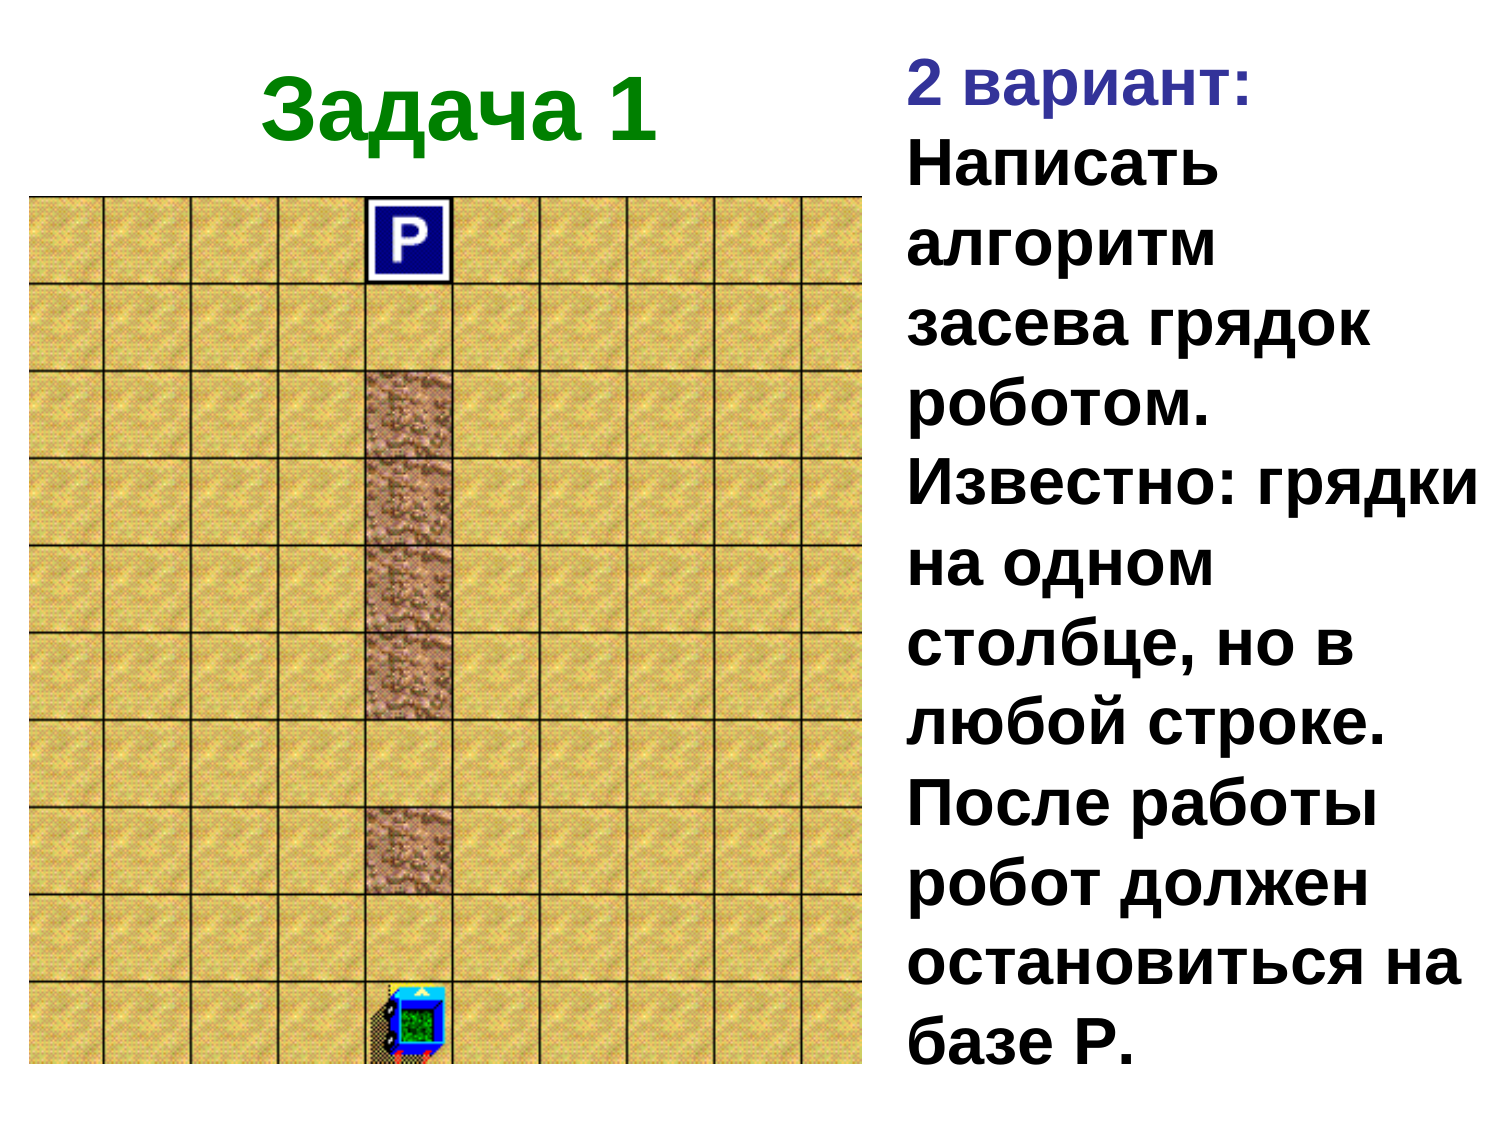

2 вариант:
Написать алгоритм
засева грядок роботом.
Известно: грядки на одном столбце, но в любой строке.
После работы робот должен
остановиться на базе P.
# Задача 1